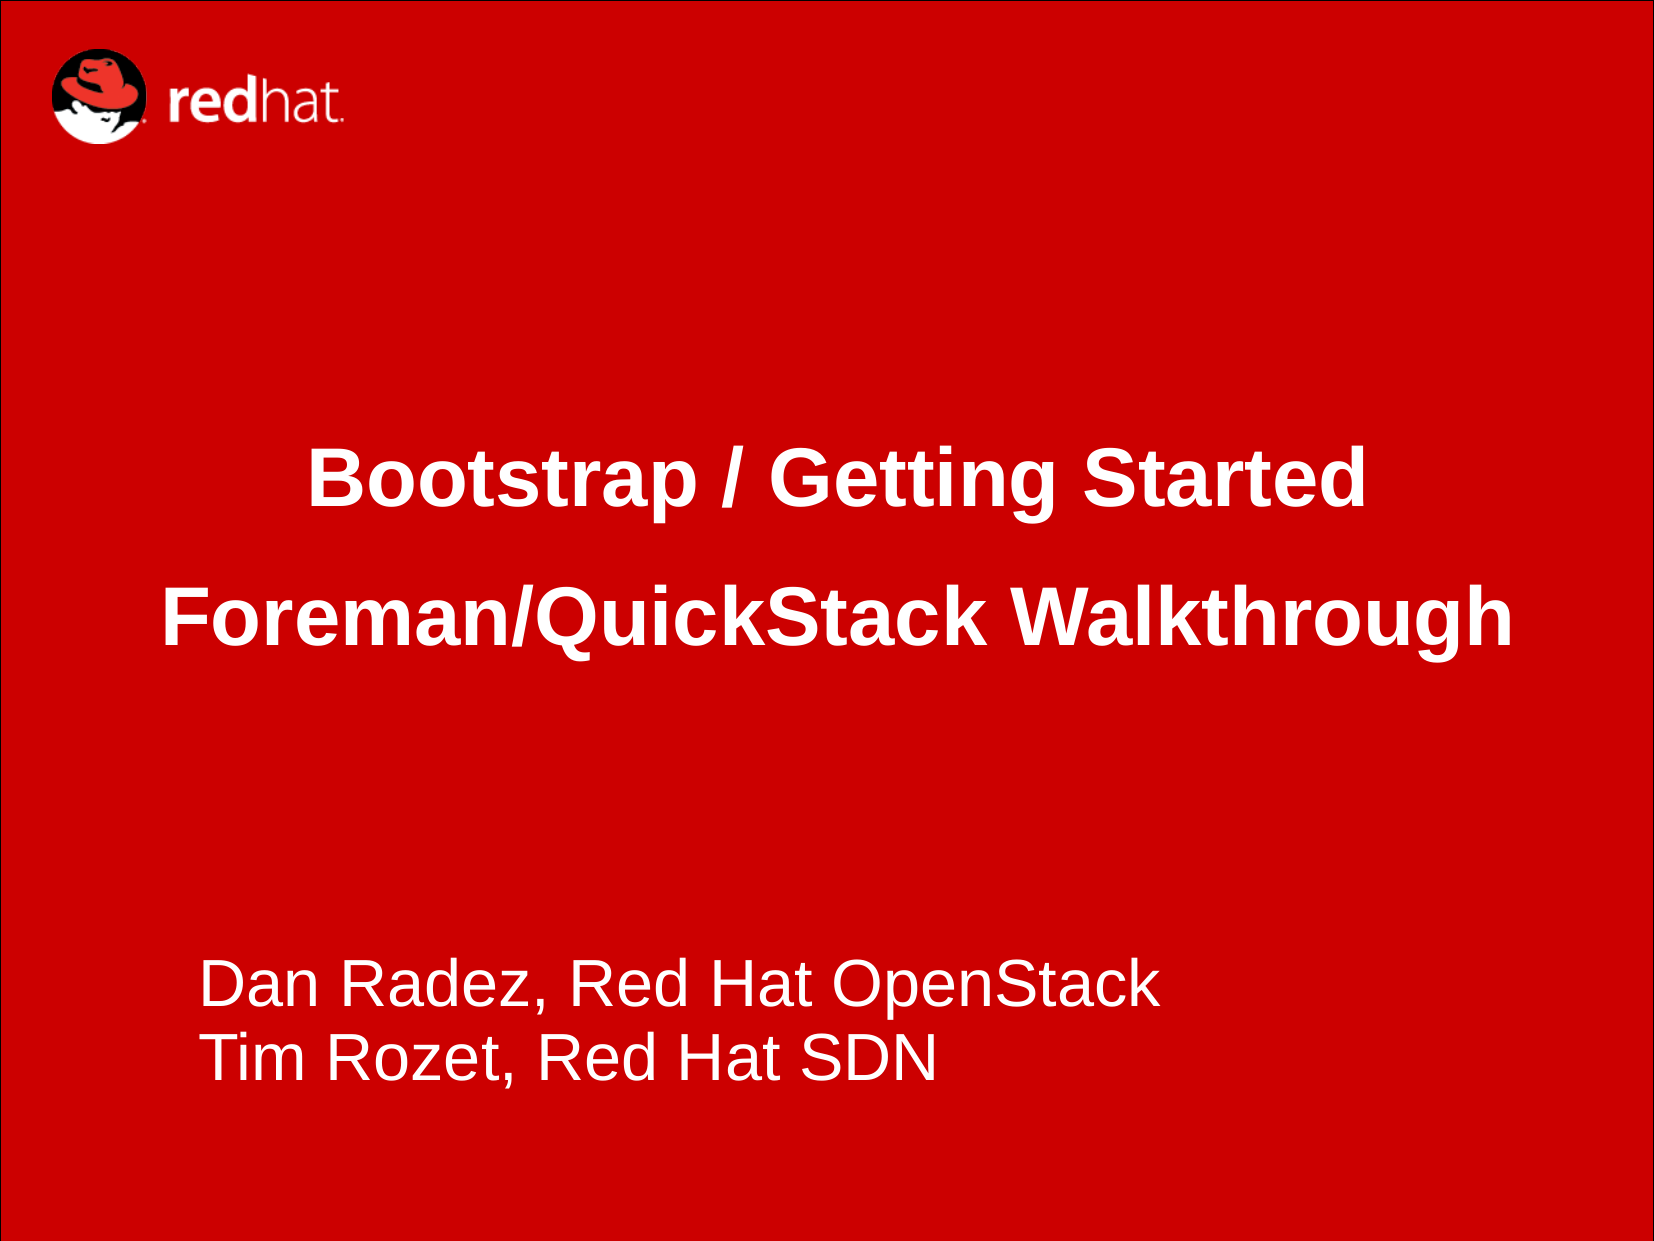

Bootstrap / Getting Started
Foreman/QuickStack Walkthrough
Dan Radez, Red Hat OpenStack
Tim Rozet, Red Hat SDN